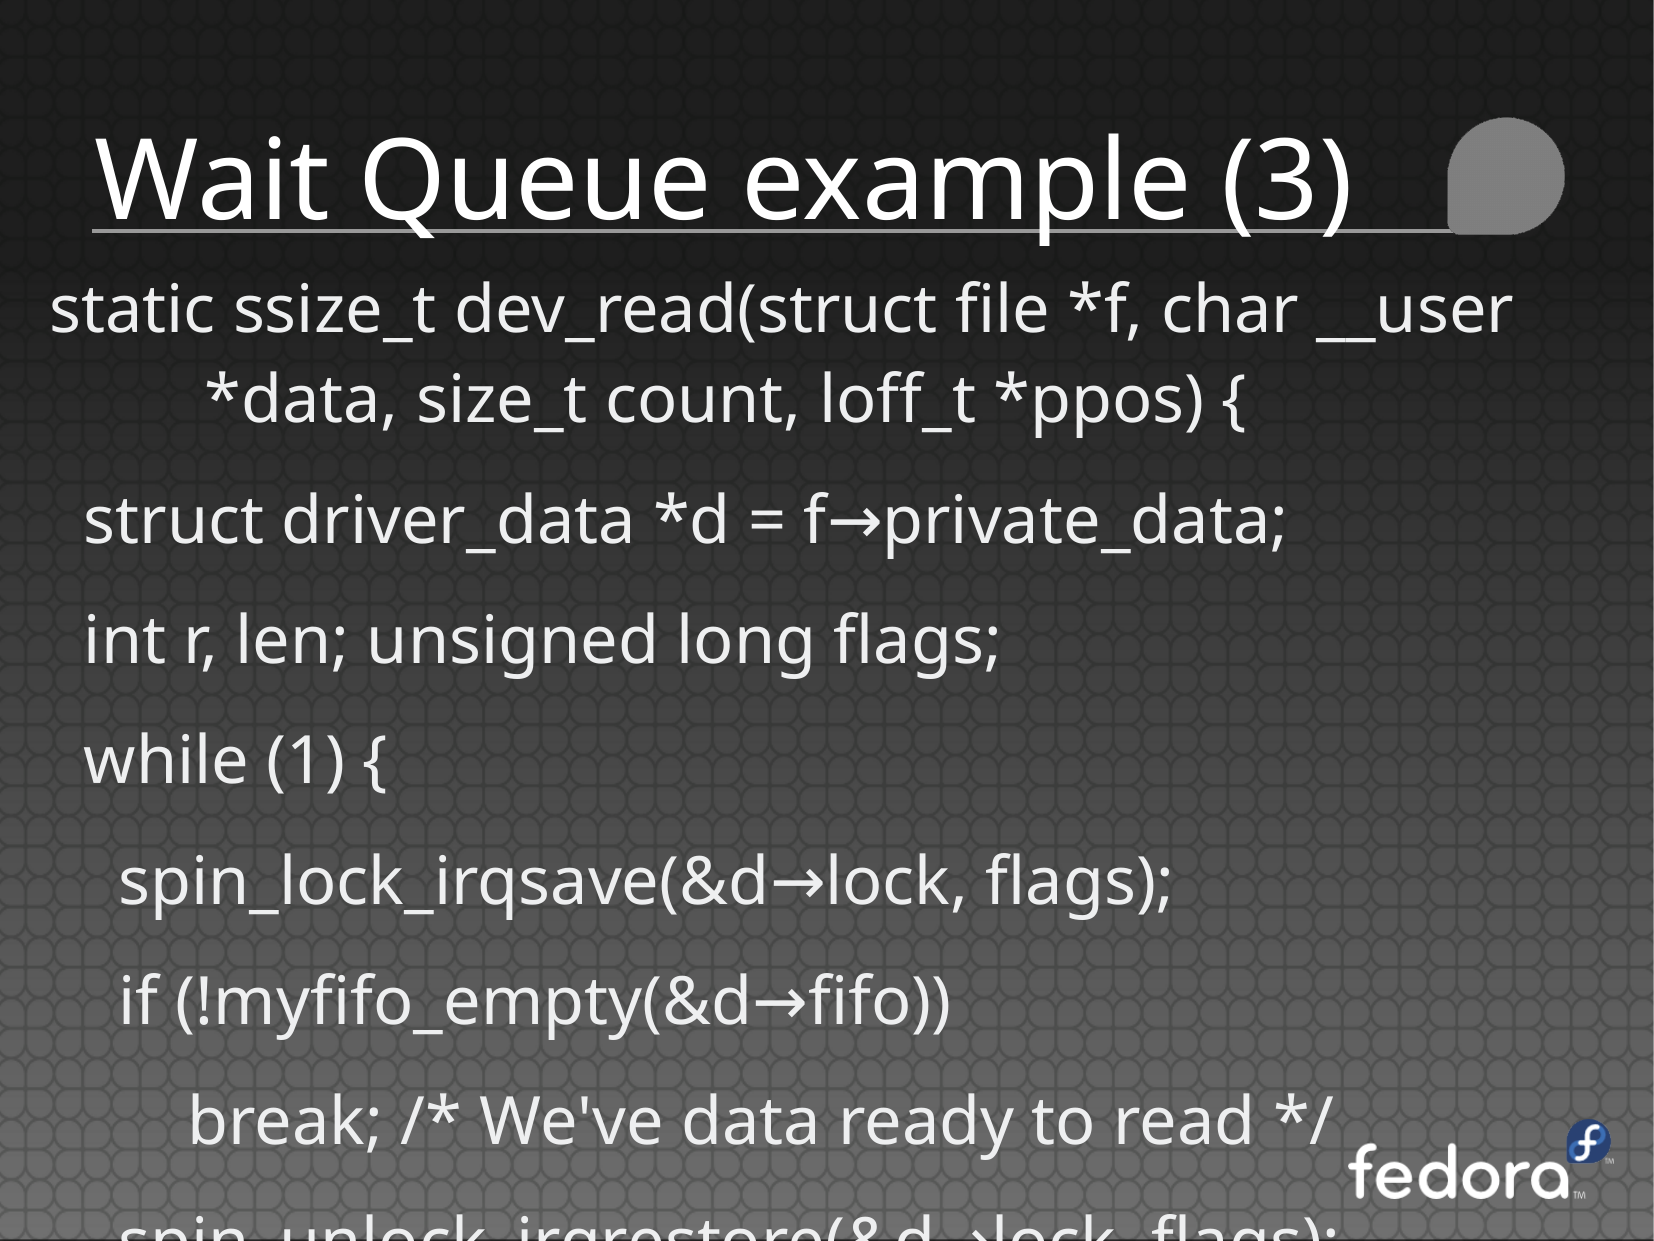

Wait Queue example (3)
# static ssize_t dev_read(struct file *f, char __user *data, size_t count, loff_t *ppos) {
 struct driver_data *d = f→private_data;
 int r, len; unsigned long flags;
 while (1) {
 spin_lock_irqsave(&d→lock, flags);
 if (!myfifo_empty(&d→fifo))
 break; /* We've data ready to read */
 spin_unlock_irqrestore(&d→lock, flags);